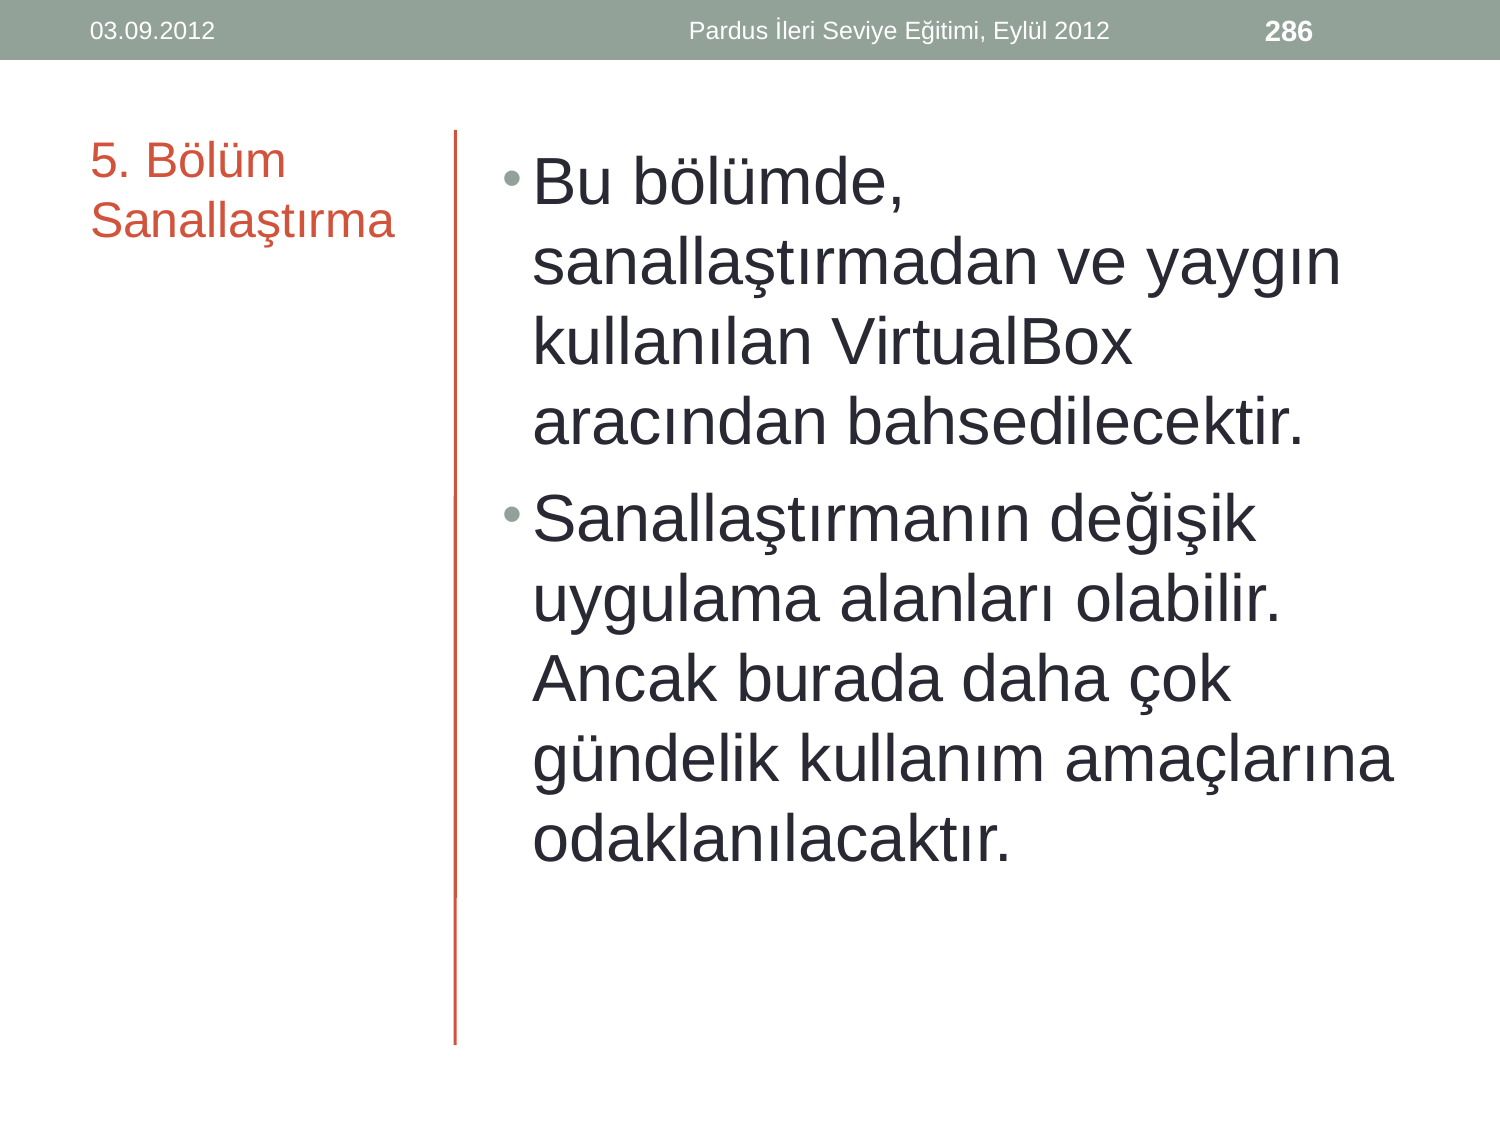

03.09.2012
Pardus İleri Seviye Eğitimi, Eylül 2012
# 5. Bölüm Sanallaştırma
Bu bölümde, sanallaştırmadan ve yaygın kullanılan VirtualBox aracından bahsedilecektir.
Sanallaştırmanın değişik uygulama alanları olabilir. Ancak burada daha çok gündelik kullanım amaçlarına odaklanılacaktır.